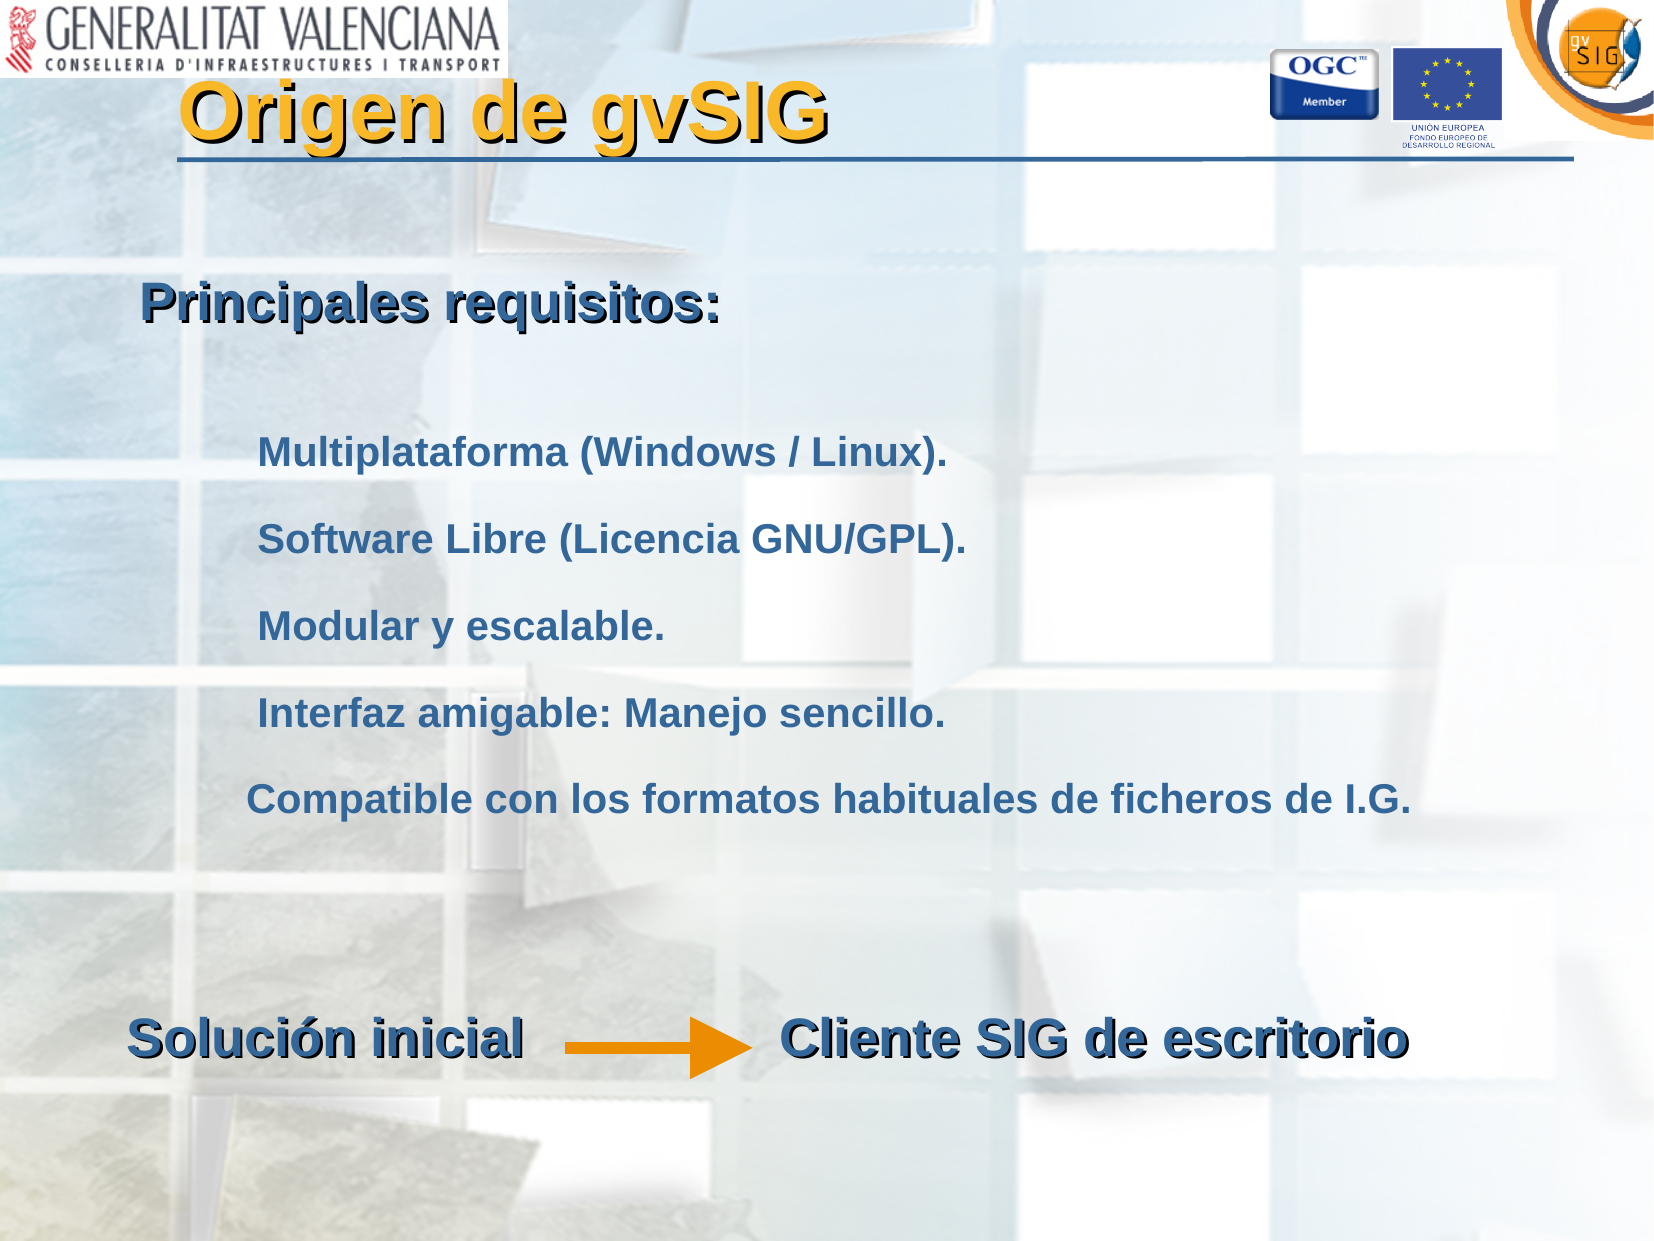

# Origen de gvSIG
Principales requisitos:
 Multiplataforma (Windows / Linux).
 Software Libre (Licencia GNU/GPL).
 Modular y escalable.
 Interfaz amigable: Manejo sencillo.
Compatible con los formatos habituales de ficheros de I.G.
Solución inicial Cliente SIG de escritorio